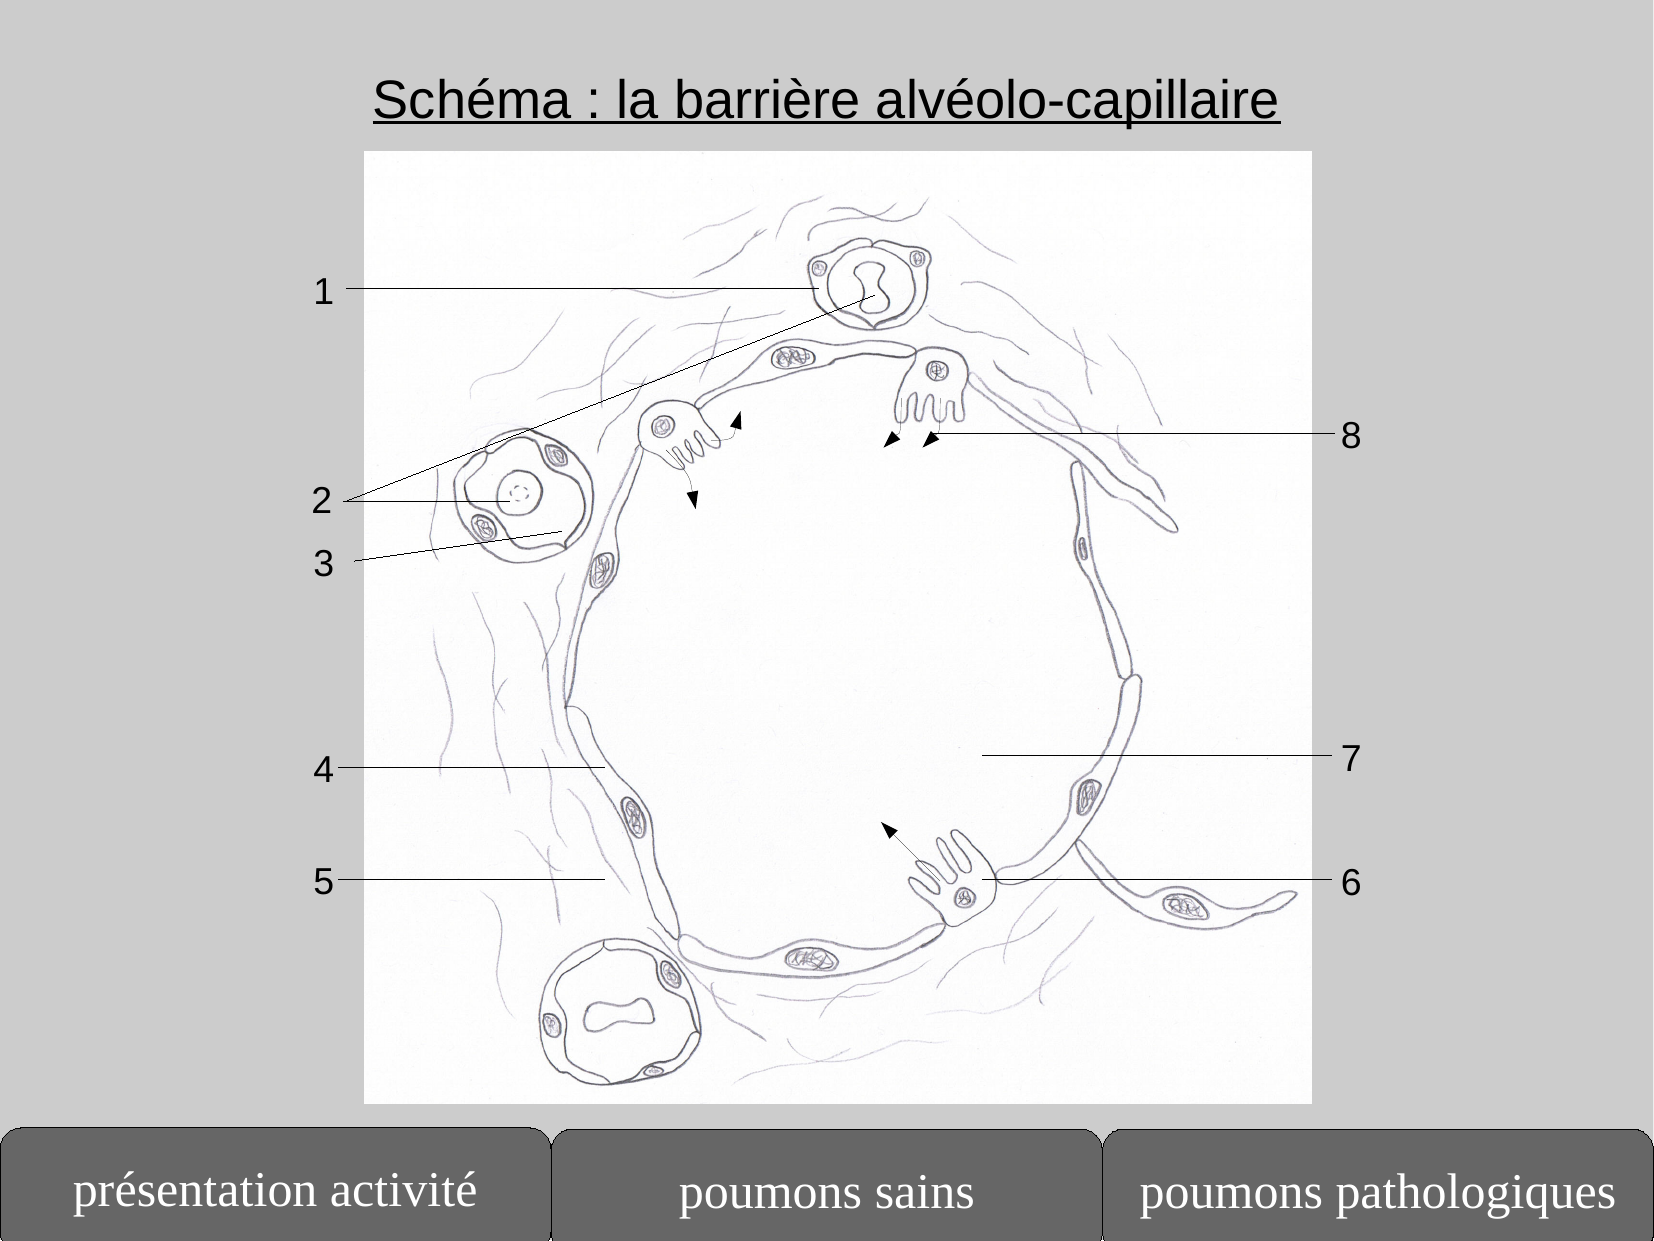

# Schéma : la barrière alvéolo-capillaire
1
2
8
3
7
4
5
6